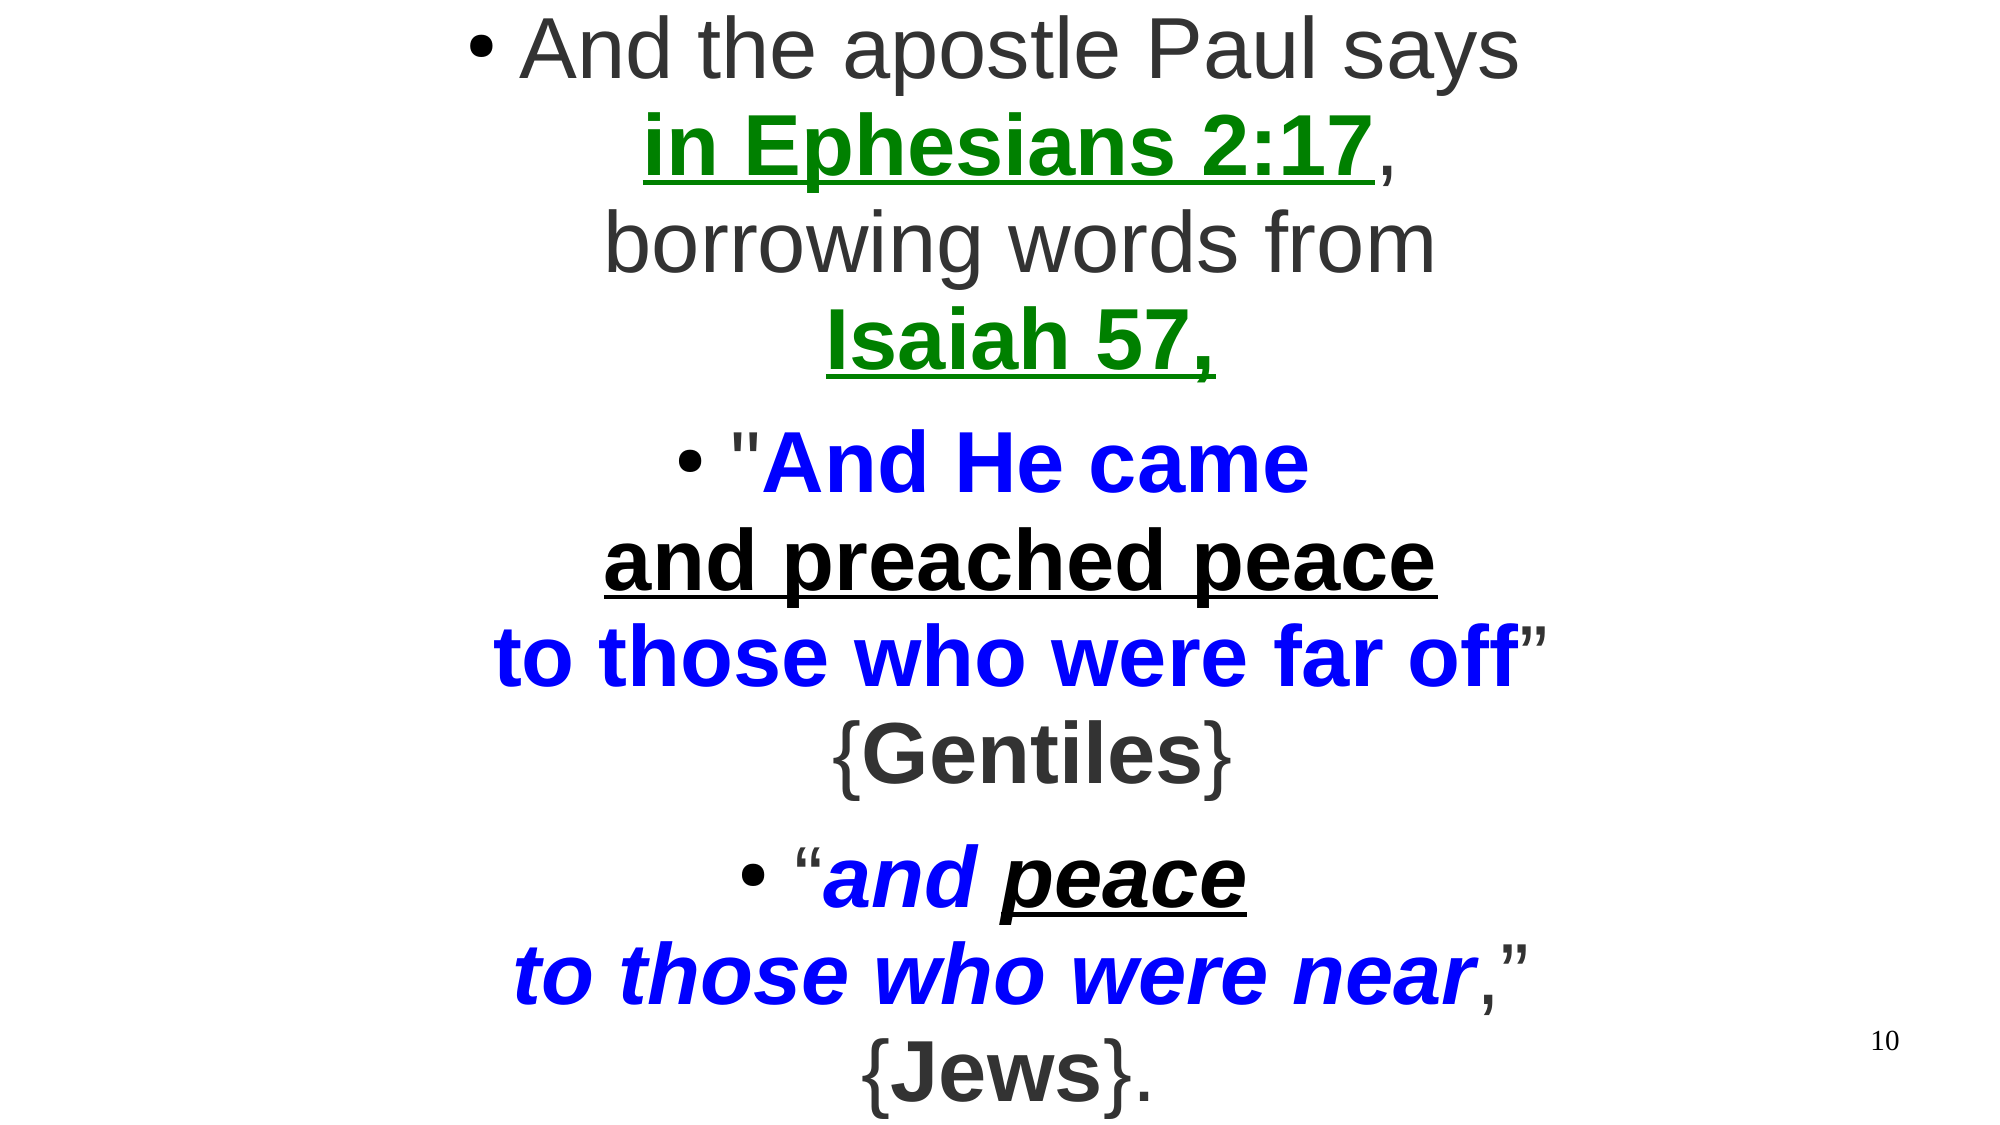

# And the apostle Paul says in Ephesians 2:17, borrowing words from Isaiah 57,
"And He came
and preached peace
to those who were far off”
{Gentiles}
“and peace
to those who were near,”
{Jews}.
10